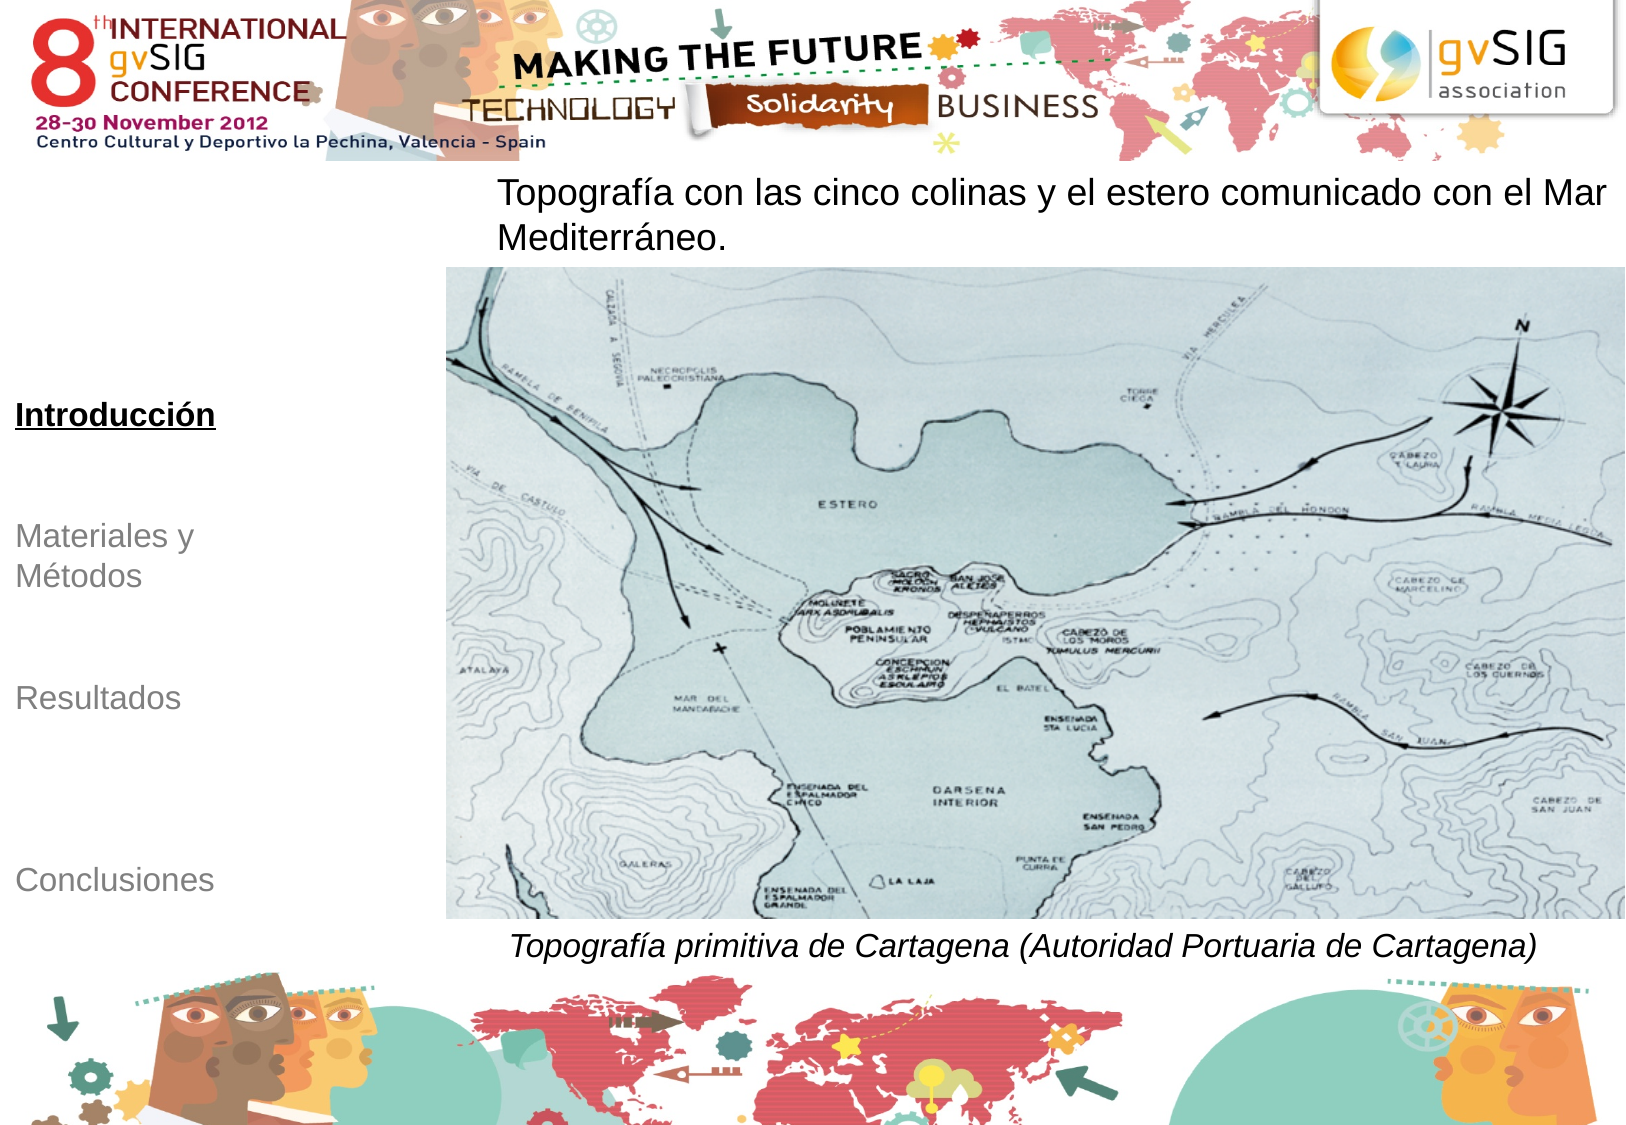

Topografía con las cinco colinas y el estero comunicado con el Mar Mediterráneo.
Introducción
Materiales y Métodos
Resultados
Conclusiones
Topografía primitiva de Cartagena (Autoridad Portuaria de Cartagena)